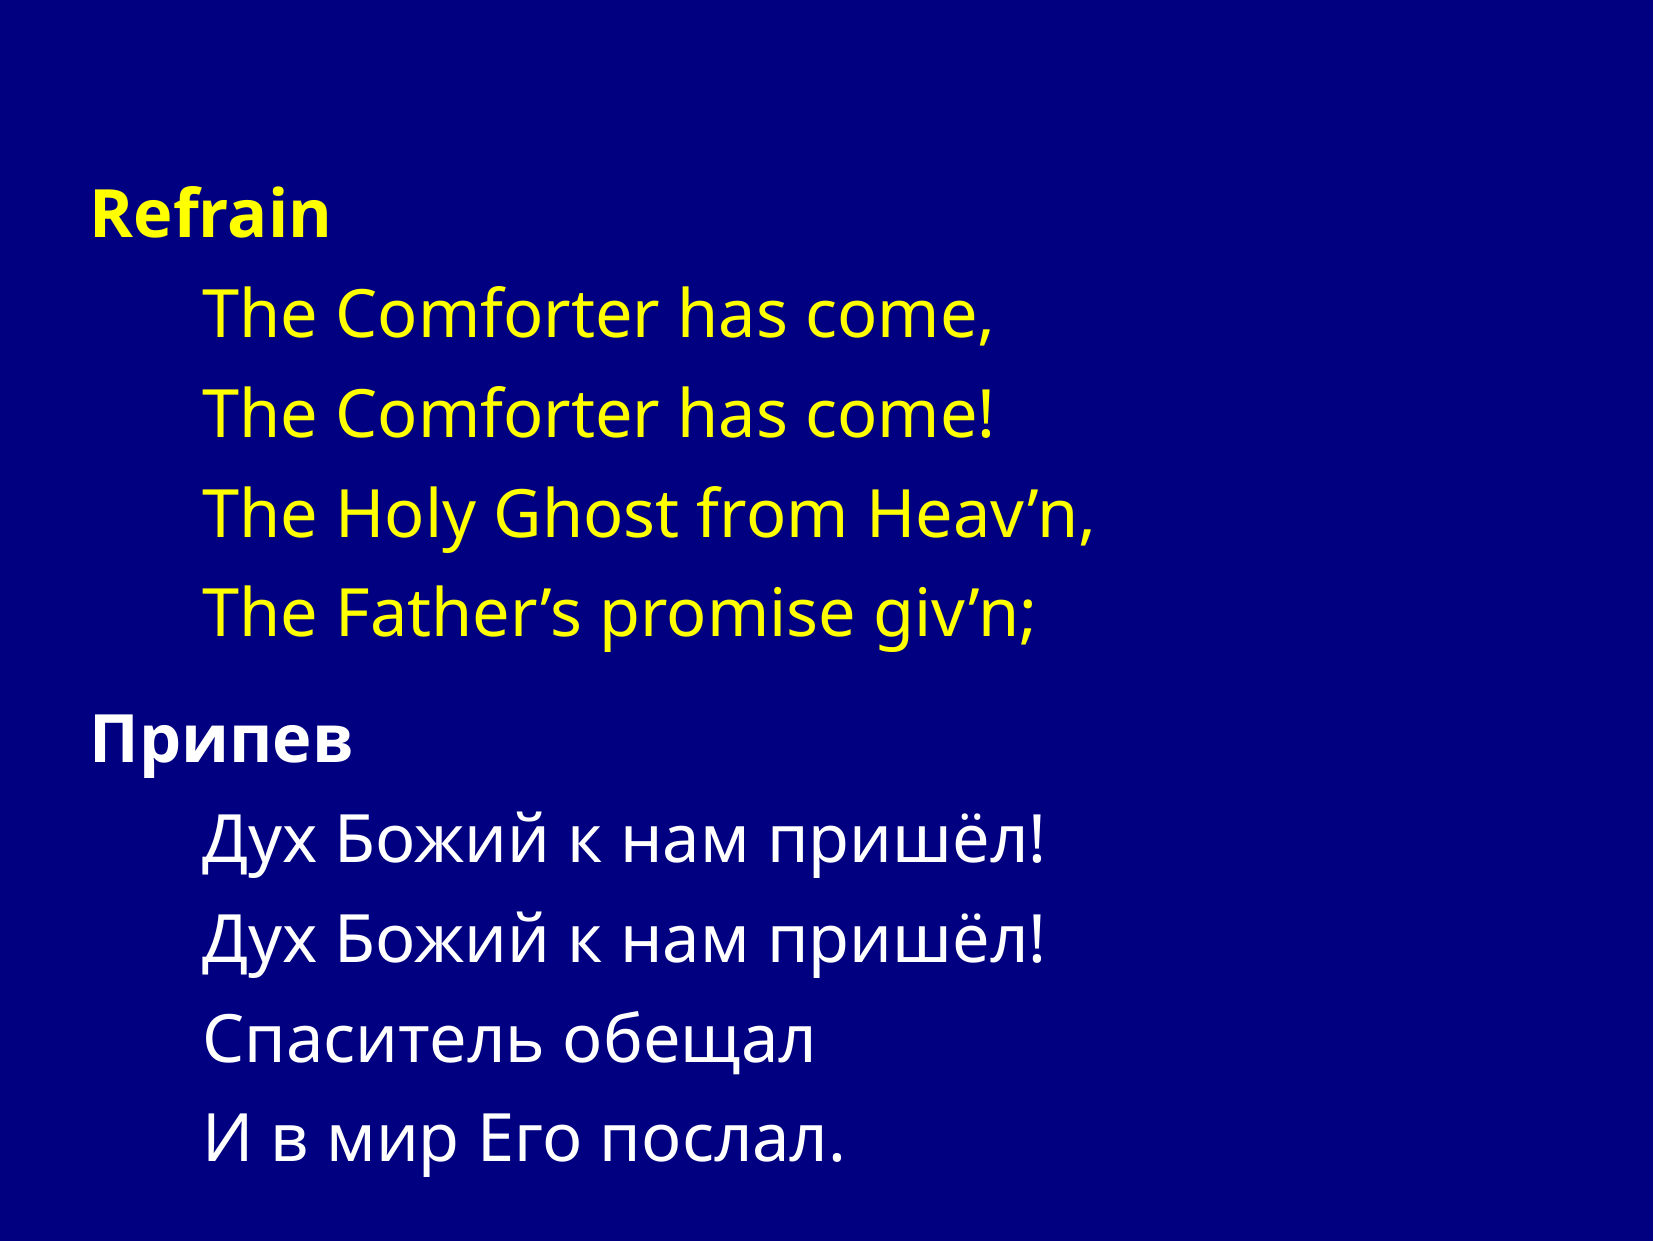

Refrain
	The Comforter has come,
	The Comforter has come!
	The Holy Ghost from Heav’n,
	The Father’s promise giv’n;
Припев
	Дух Божий к нам пришёл!
	Дух Божий к нам пришёл!
	Спаситель обещал
	И в мир Его послал.